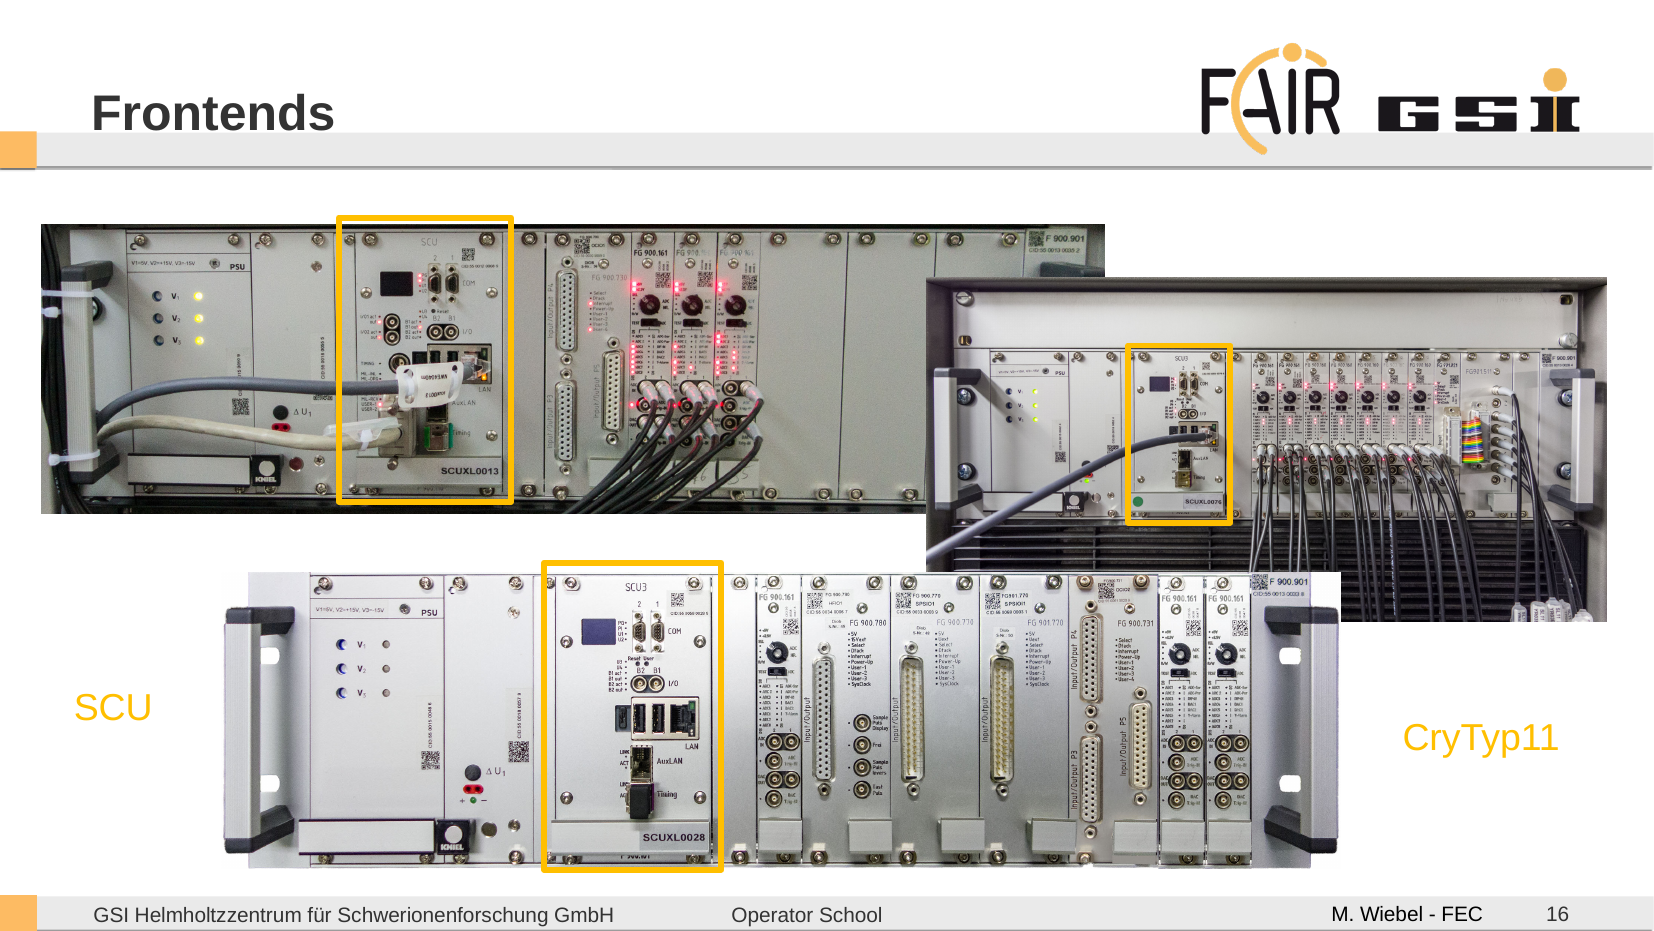

# Frontends
SCU
CryTyp11
M. Wiebel - FEC
16
Operator School